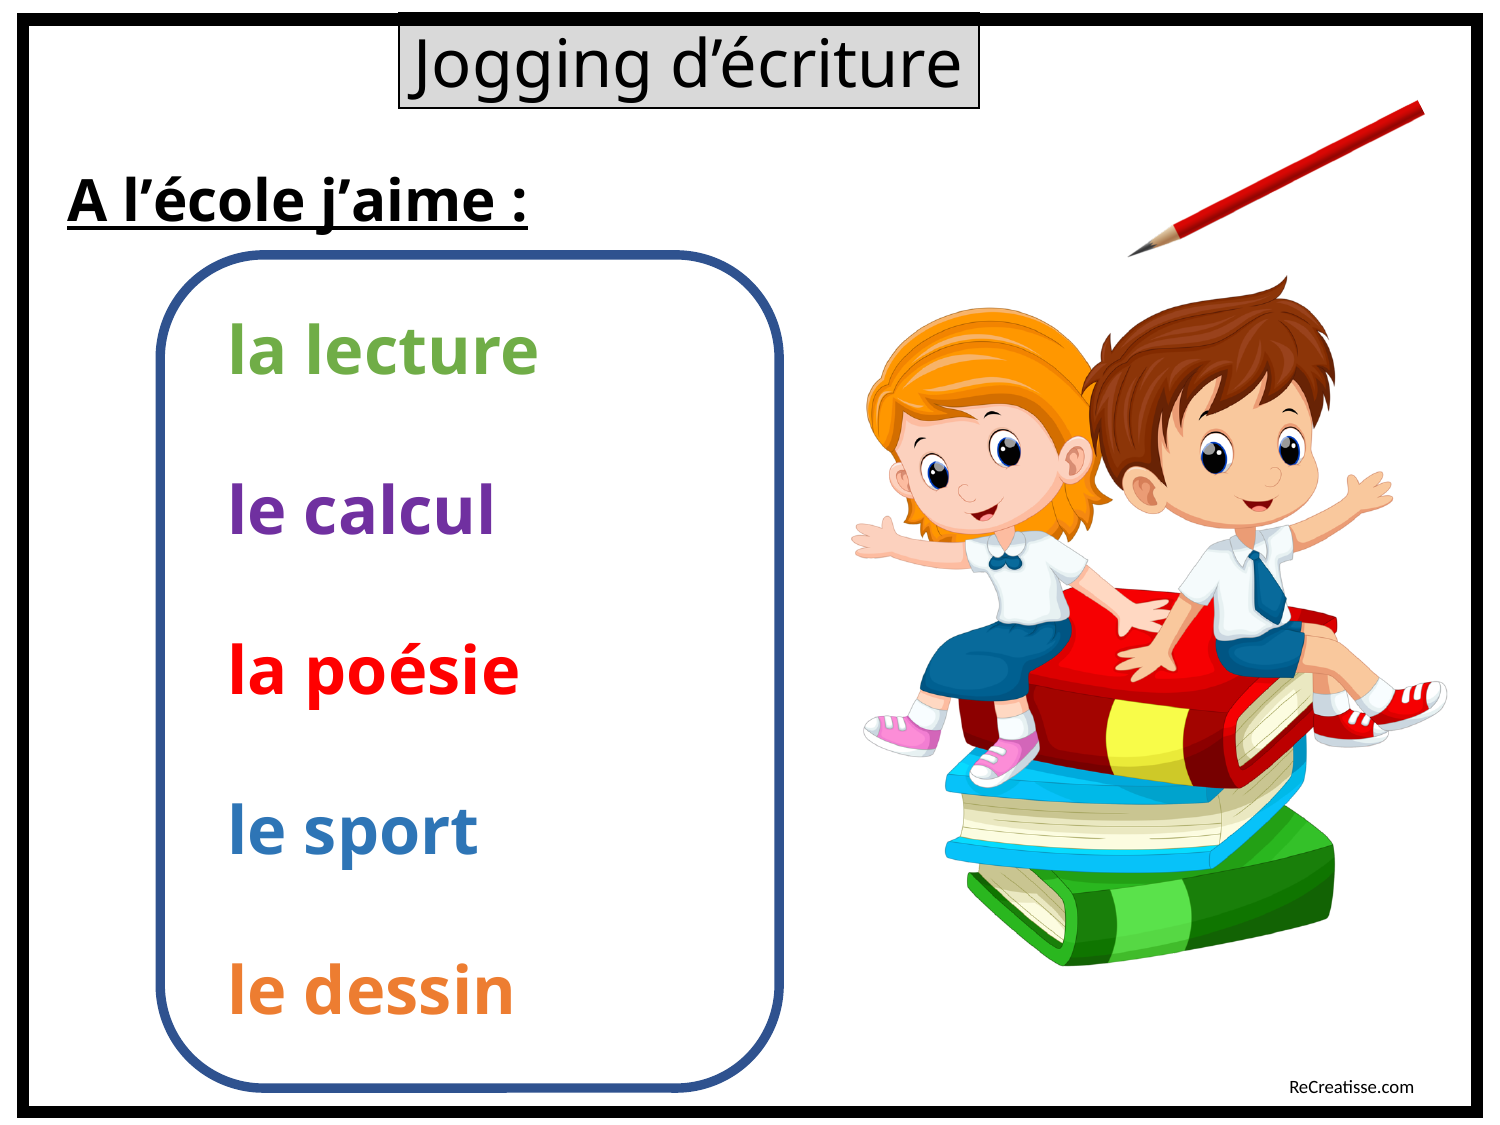

Jogging d’écriture
A l’école j’aime :
la lecture
le calcul
la poésie
le sport
le dessin
ReCreatisse.com